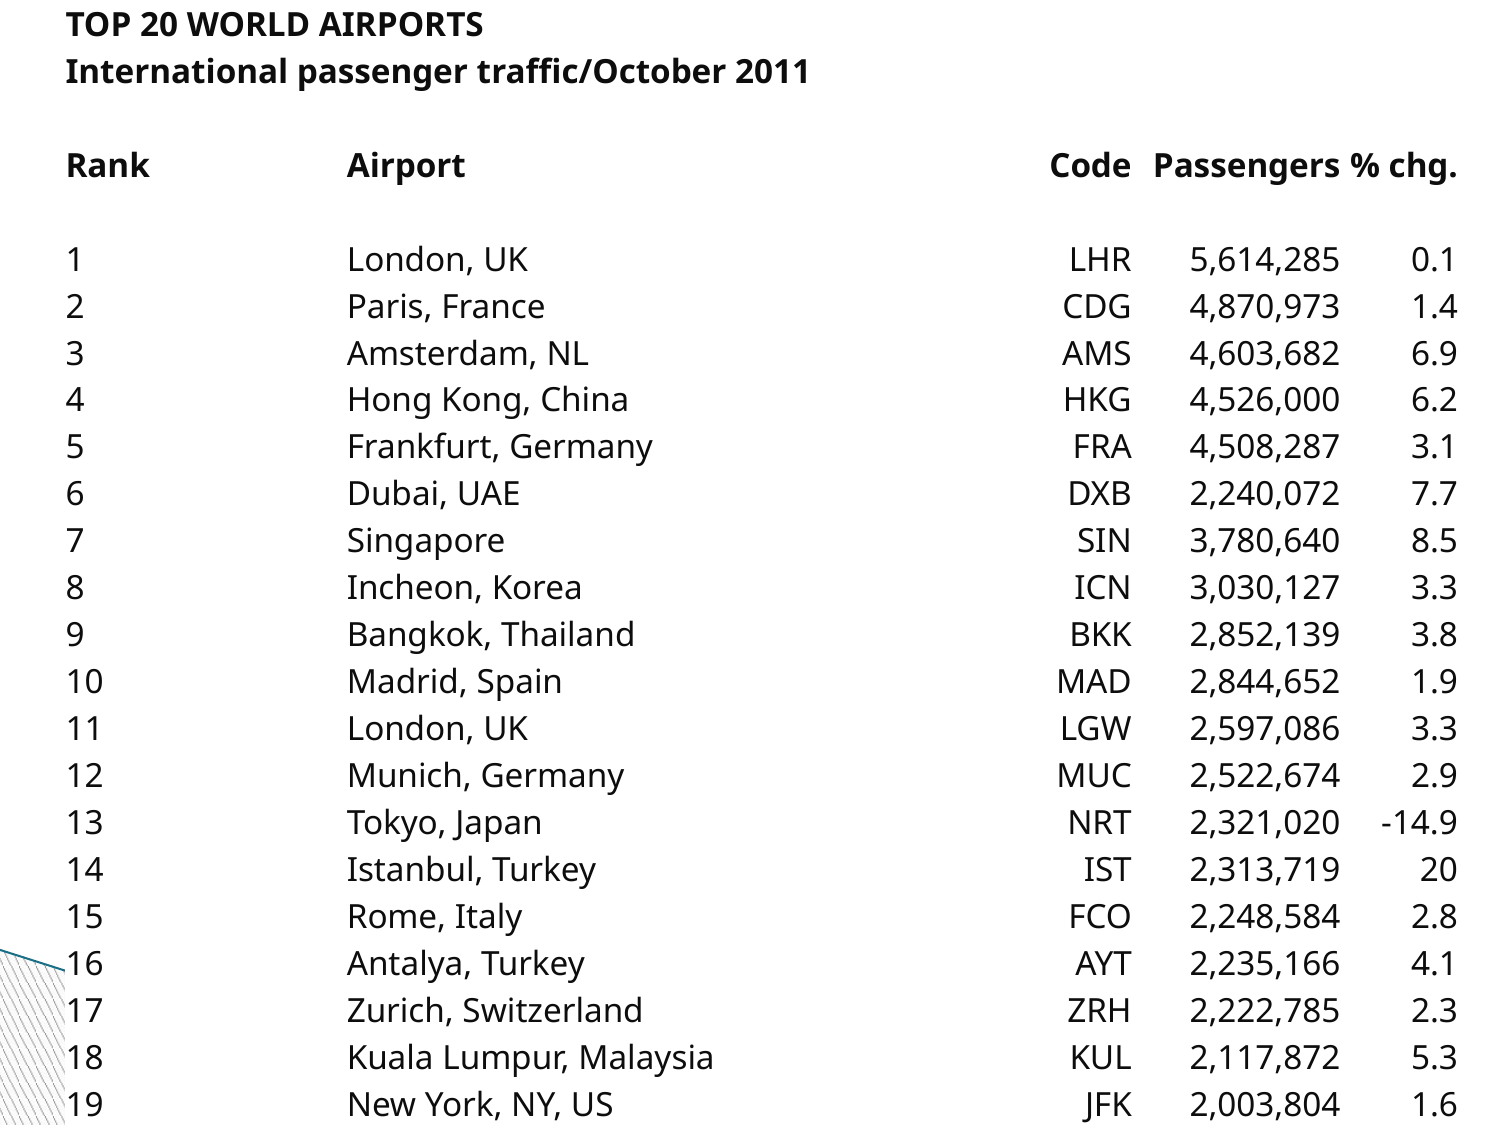

| TOP 20 WORLD AIRPORTS | | | | | |
| --- | --- | --- | --- | --- | --- |
| International passenger traffic/October 2011 | | | | | |
| | | | | | |
| Rank | Airport | Code | | Passengers | % chg. |
| | | | | | |
| 1 | London, UK | LHR | | 5,614,285 | 0.1 |
| 2 | Paris, France | CDG | | 4,870,973 | 1.4 |
| 3 | Amsterdam, NL | AMS | | 4,603,682 | 6.9 |
| 4 | Hong Kong, China | HKG | | 4,526,000 | 6.2 |
| 5 | Frankfurt, Germany | FRA | | 4,508,287 | 3.1 |
| 6 | Dubai, UAE | DXB | | 2,240,072 | 7.7 |
| 7 | Singapore | SIN | | 3,780,640 | 8.5 |
| 8 | Incheon, Korea | ICN | | 3,030,127 | 3.3 |
| 9 | Bangkok, Thailand | BKK | | 2,852,139 | 3.8 |
| 10 | Madrid, Spain | MAD | | 2,844,652 | 1.9 |
| 11 | London, UK | LGW | | 2,597,086 | 3.3 |
| 12 | Munich, Germany | MUC | | 2,522,674 | 2.9 |
| 13 | Tokyo, Japan | NRT | | 2,321,020 | -14.9 |
| 14 | Istanbul, Turkey | IST | | 2,313,719 | 20 |
| 15 | Rome, Italy | FCO | | 2,248,584 | 2.8 |
| 16 | Antalya, Turkey | AYT | | 2,235,166 | 4.1 |
| 17 | Zurich, Switzerland | ZRH | | 2,222,785 | 2.3 |
| 18 | Kuala Lumpur, Malaysia | KUL | | 2,117,872 | 5.3 |
| 19 | New York, NY, US | JFK | | 2,003,804 | 1.6 |
| 20 | Barcelona, Spain | BCN | | 2,002,293 | 15.6 |